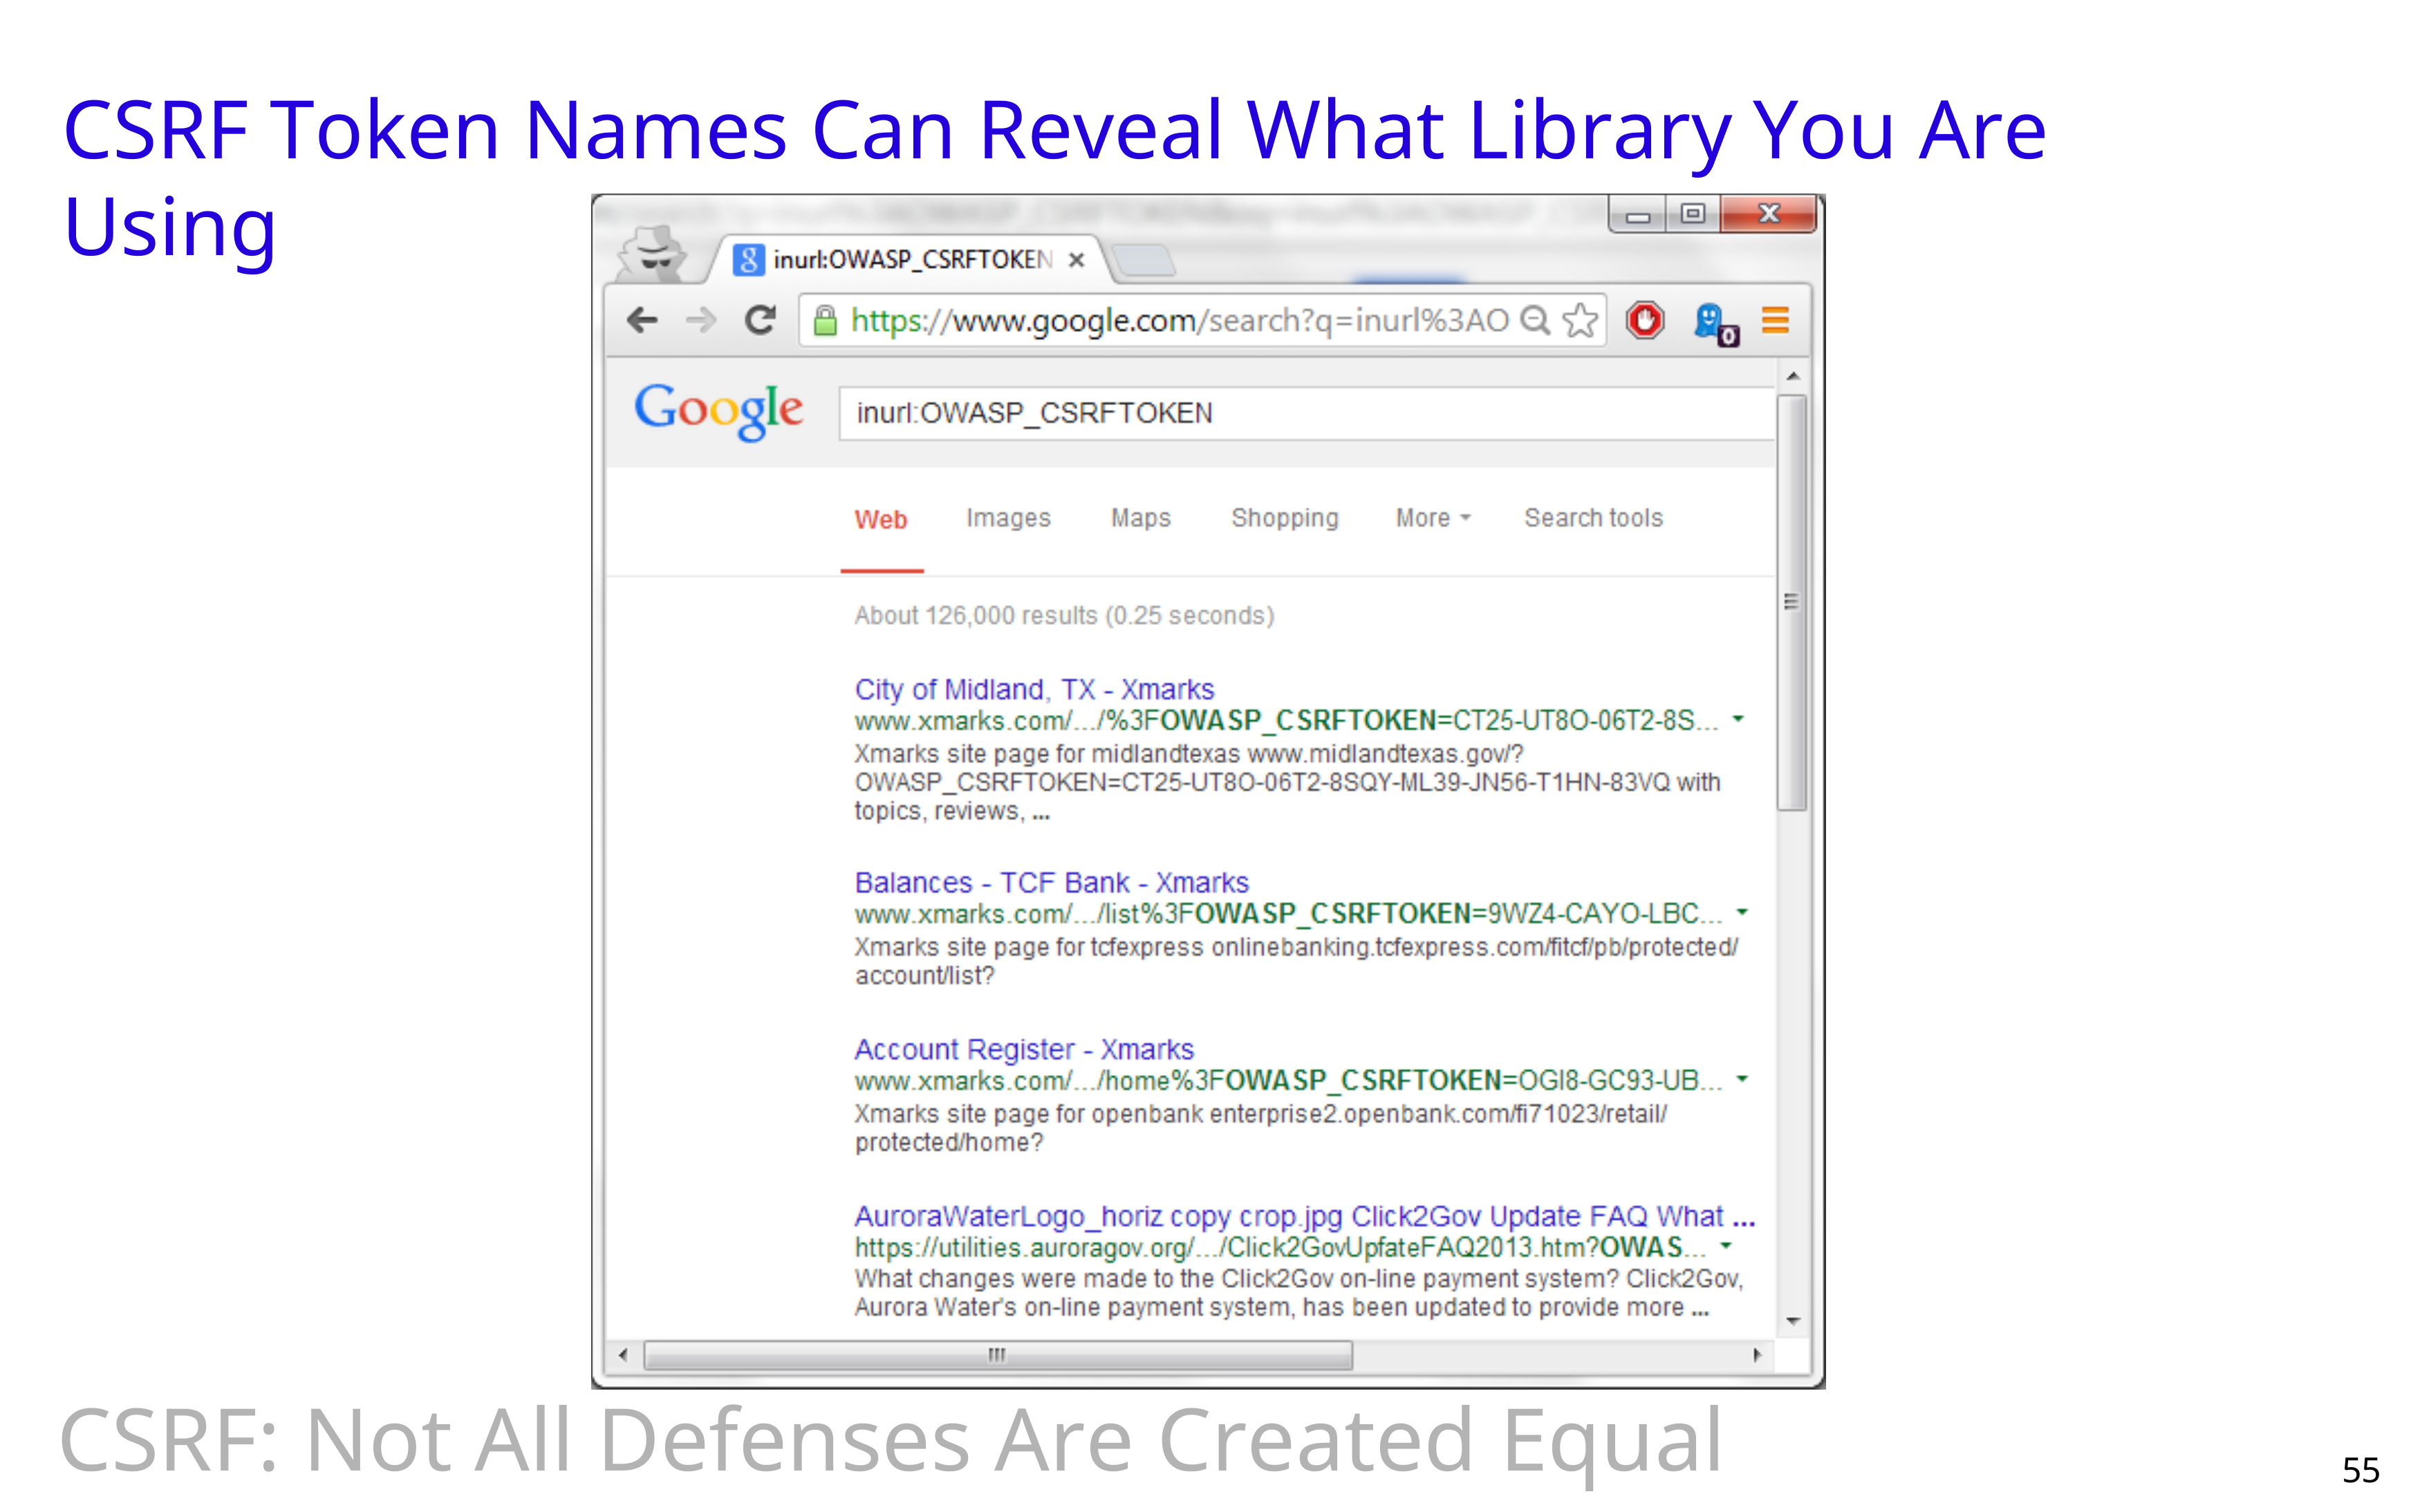

CSRF Token Names Can Reveal What Library You Are Using